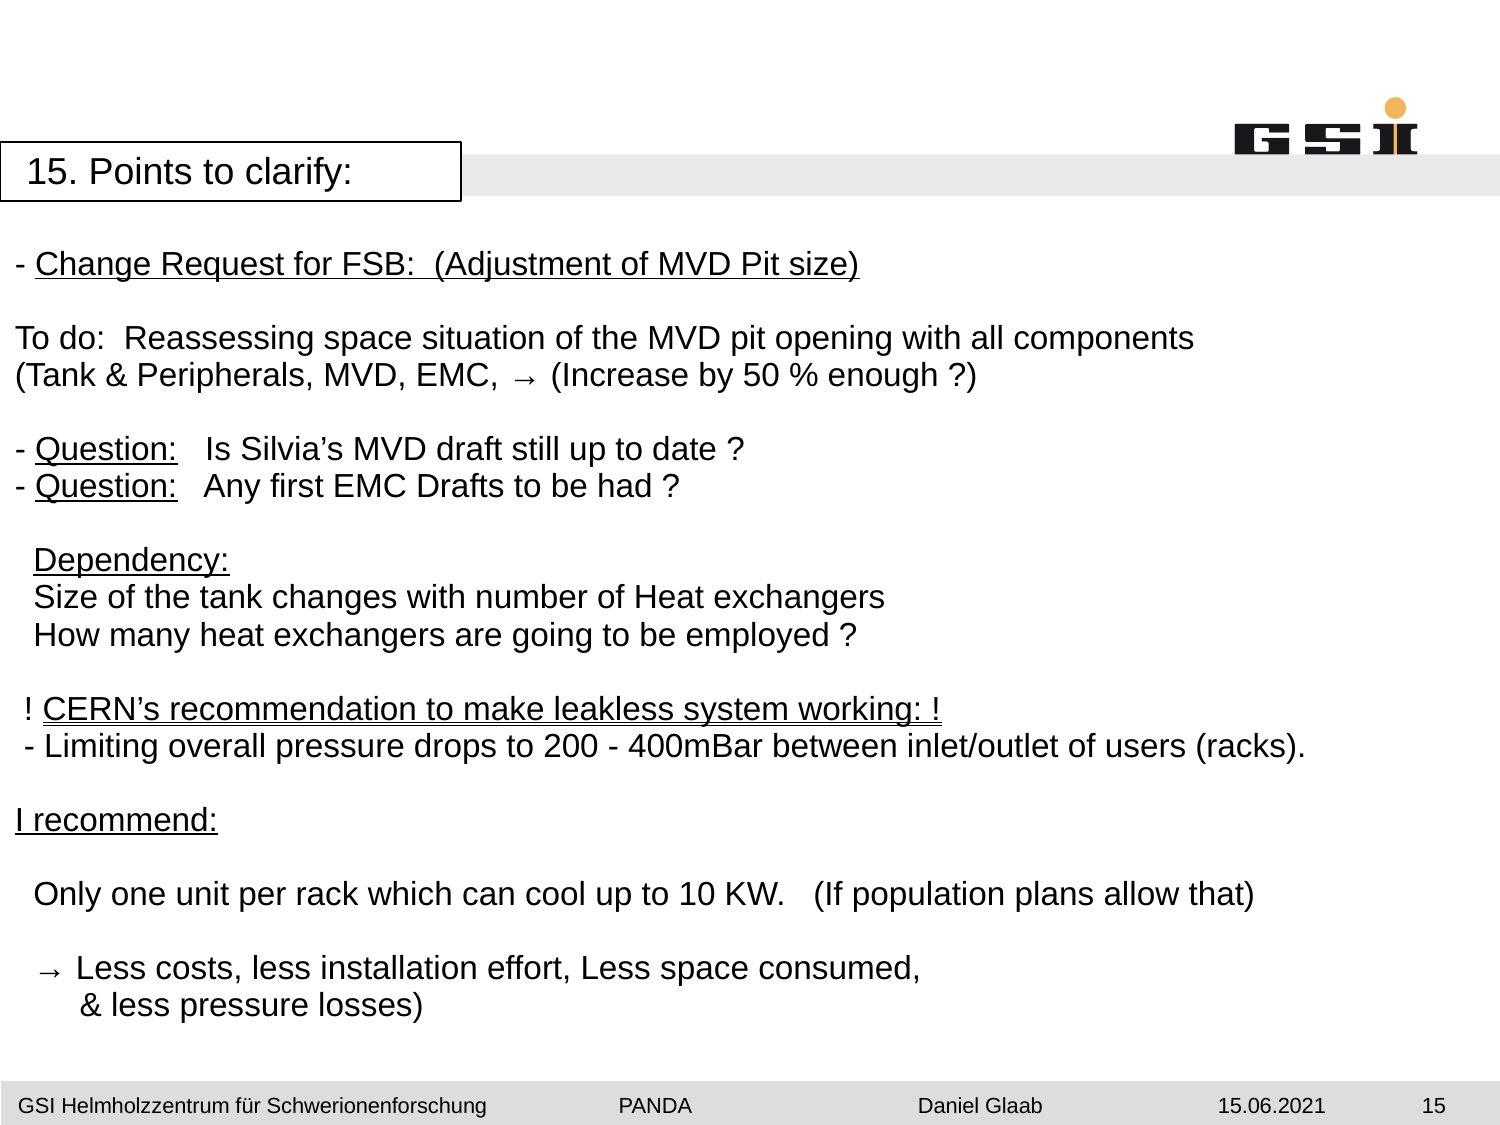

15. Points to clarify:
- Change Request for FSB: (Adjustment of MVD Pit size)
To do: Reassessing space situation of the MVD pit opening with all components
(Tank & Peripherals, MVD, EMC, → (Increase by 50 % enough ?)
- Question: Is Silvia’s MVD draft still up to date ?
- Question: Any first EMC Drafts to be had ?
 Dependency:
 Size of the tank changes with number of Heat exchangers
 How many heat exchangers are going to be employed ?
 ! CERN’s recommendation to make leakless system working: !
 - Limiting overall pressure drops to 200 - 400mBar between inlet/outlet of users (racks).
I recommend:
 Only one unit per rack which can cool up to 10 KW. (If population plans allow that)
 → Less costs, less installation effort, Less space consumed,
 & less pressure losses)
GSI Helmholzzentrum für Schwerionenforschung PANDA 		Daniel Glaab 		15.06.2021	 15